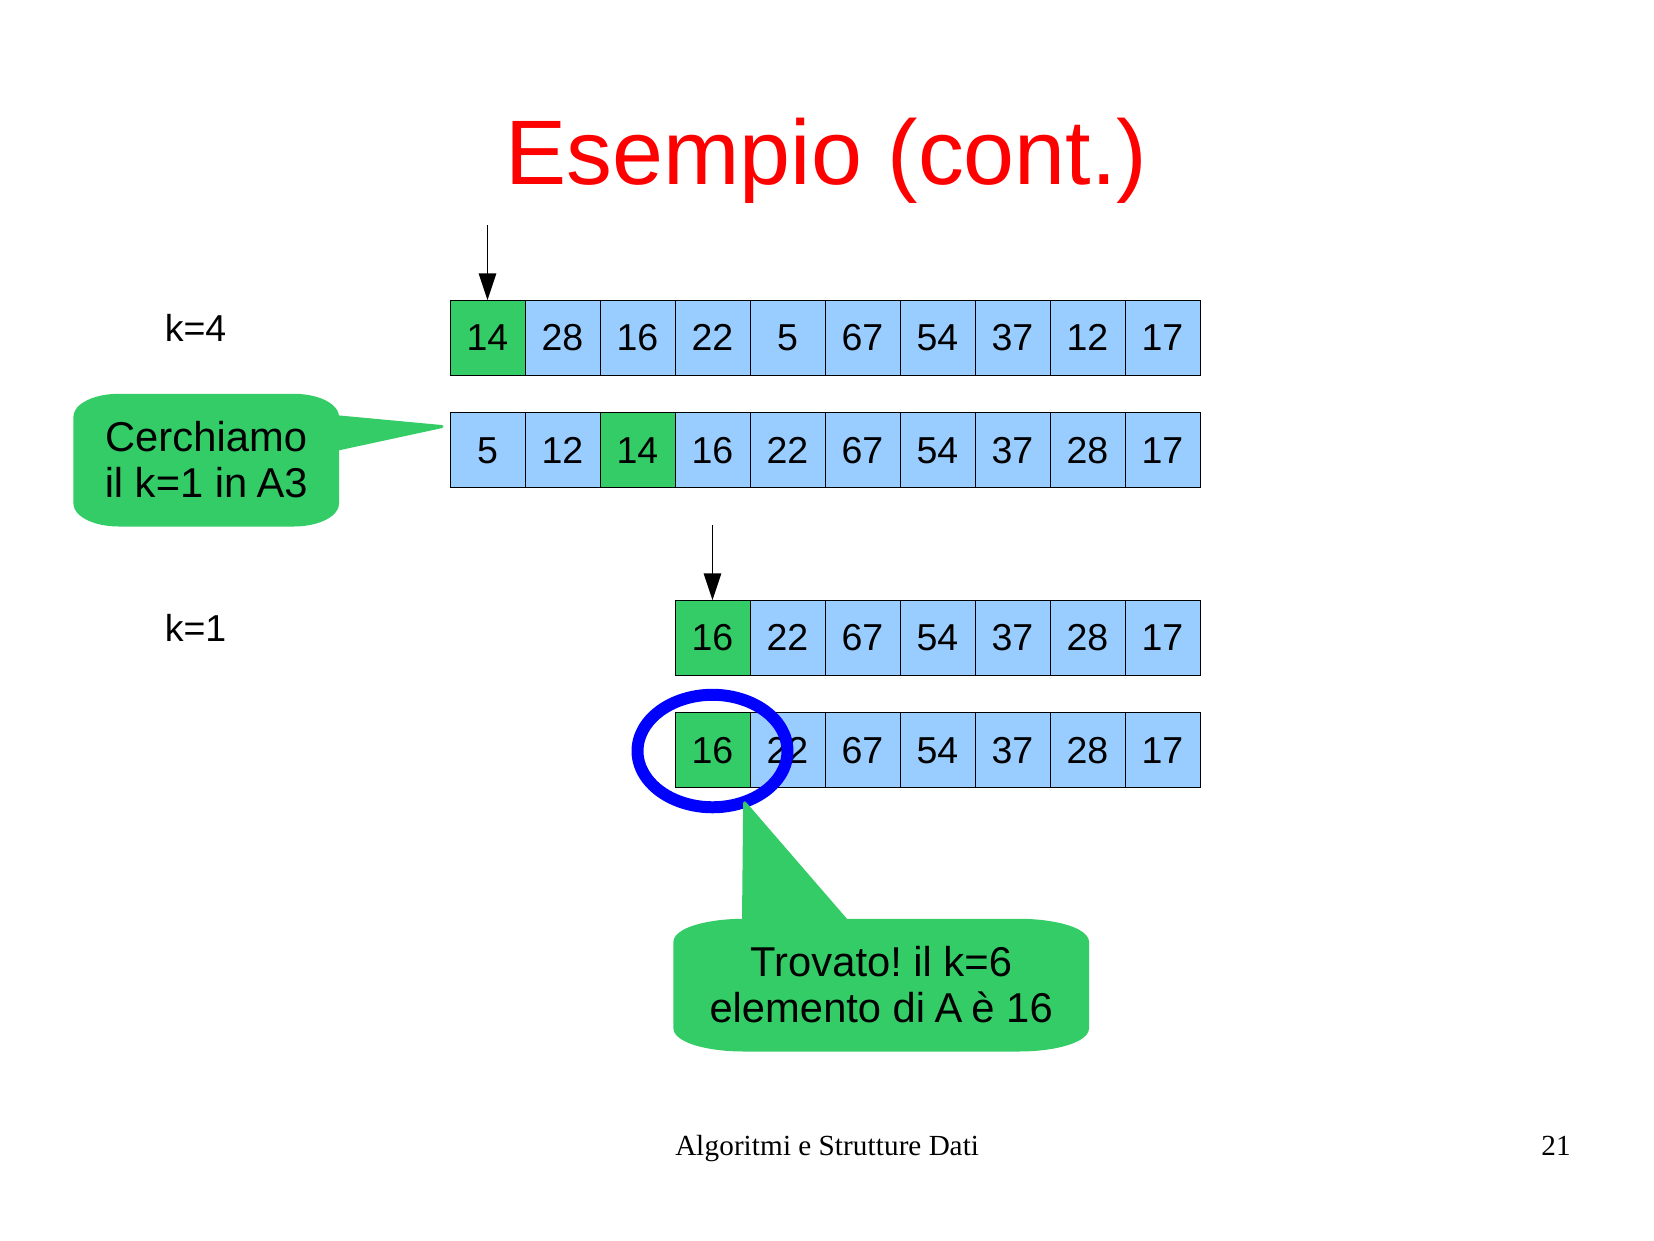

# Esempio (cont.)
k=4
14
28
16
22
5
67
54
37
12
17
Cerchiamo il k=1 in A3
5
12
14
16
22
67
54
37
28
17
k=1
16
22
67
54
37
28
17
16
22
67
54
37
28
17
Trovato! il k=6 elemento di A è 16
Algoritmi e Strutture Dati
21